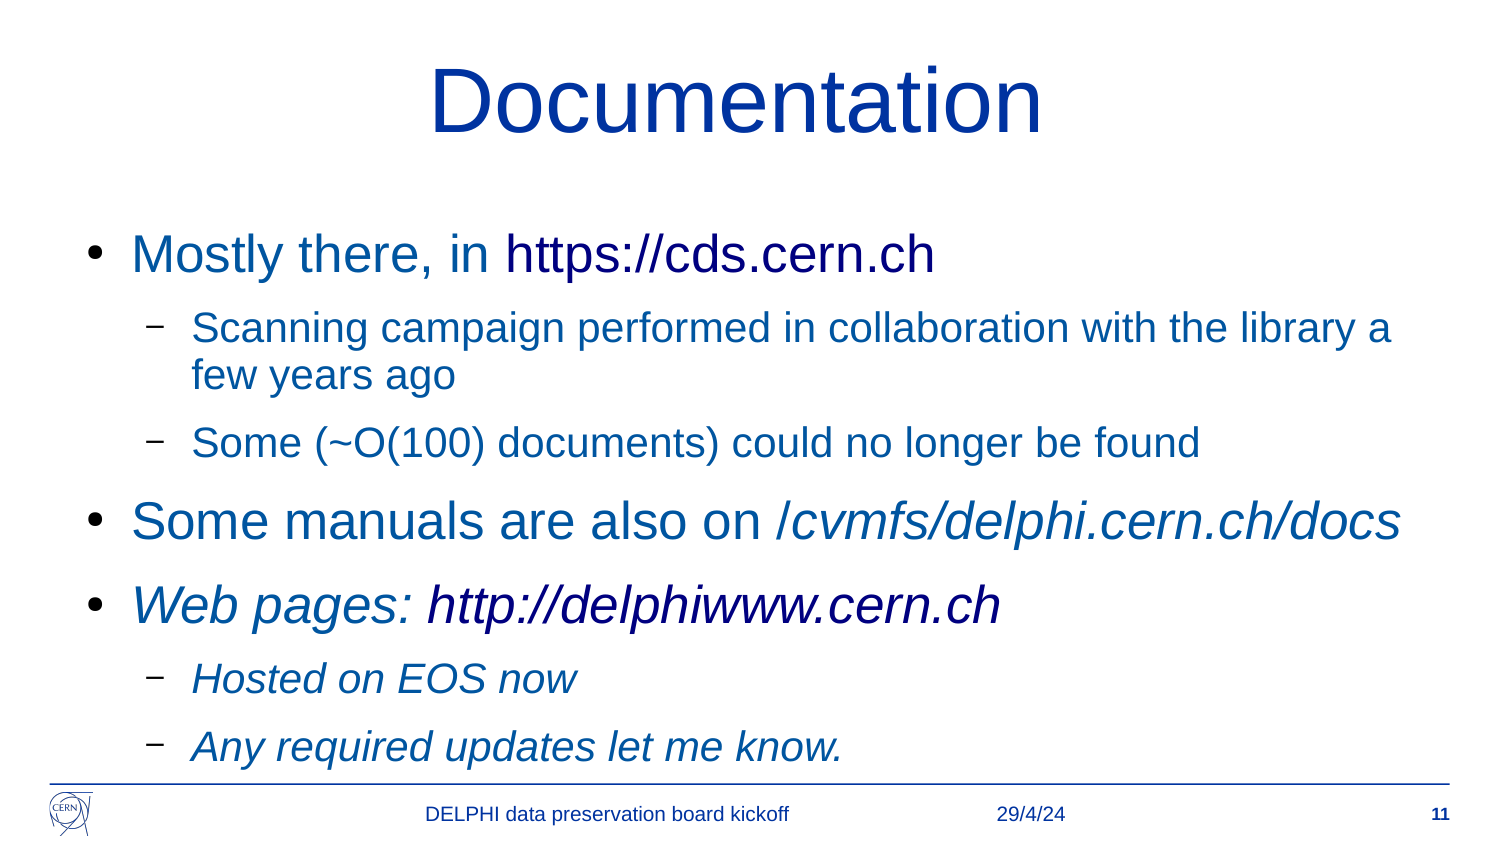

# Documentation
Mostly there, in https://cds.cern.ch
Scanning campaign performed in collaboration with the library a few years ago
Some (~O(100) documents) could no longer be found
Some manuals are also on /cvmfs/delphi.cern.ch/docs
Web pages: http://delphiwww.cern.ch
Hosted on EOS now
Any required updates let me know.